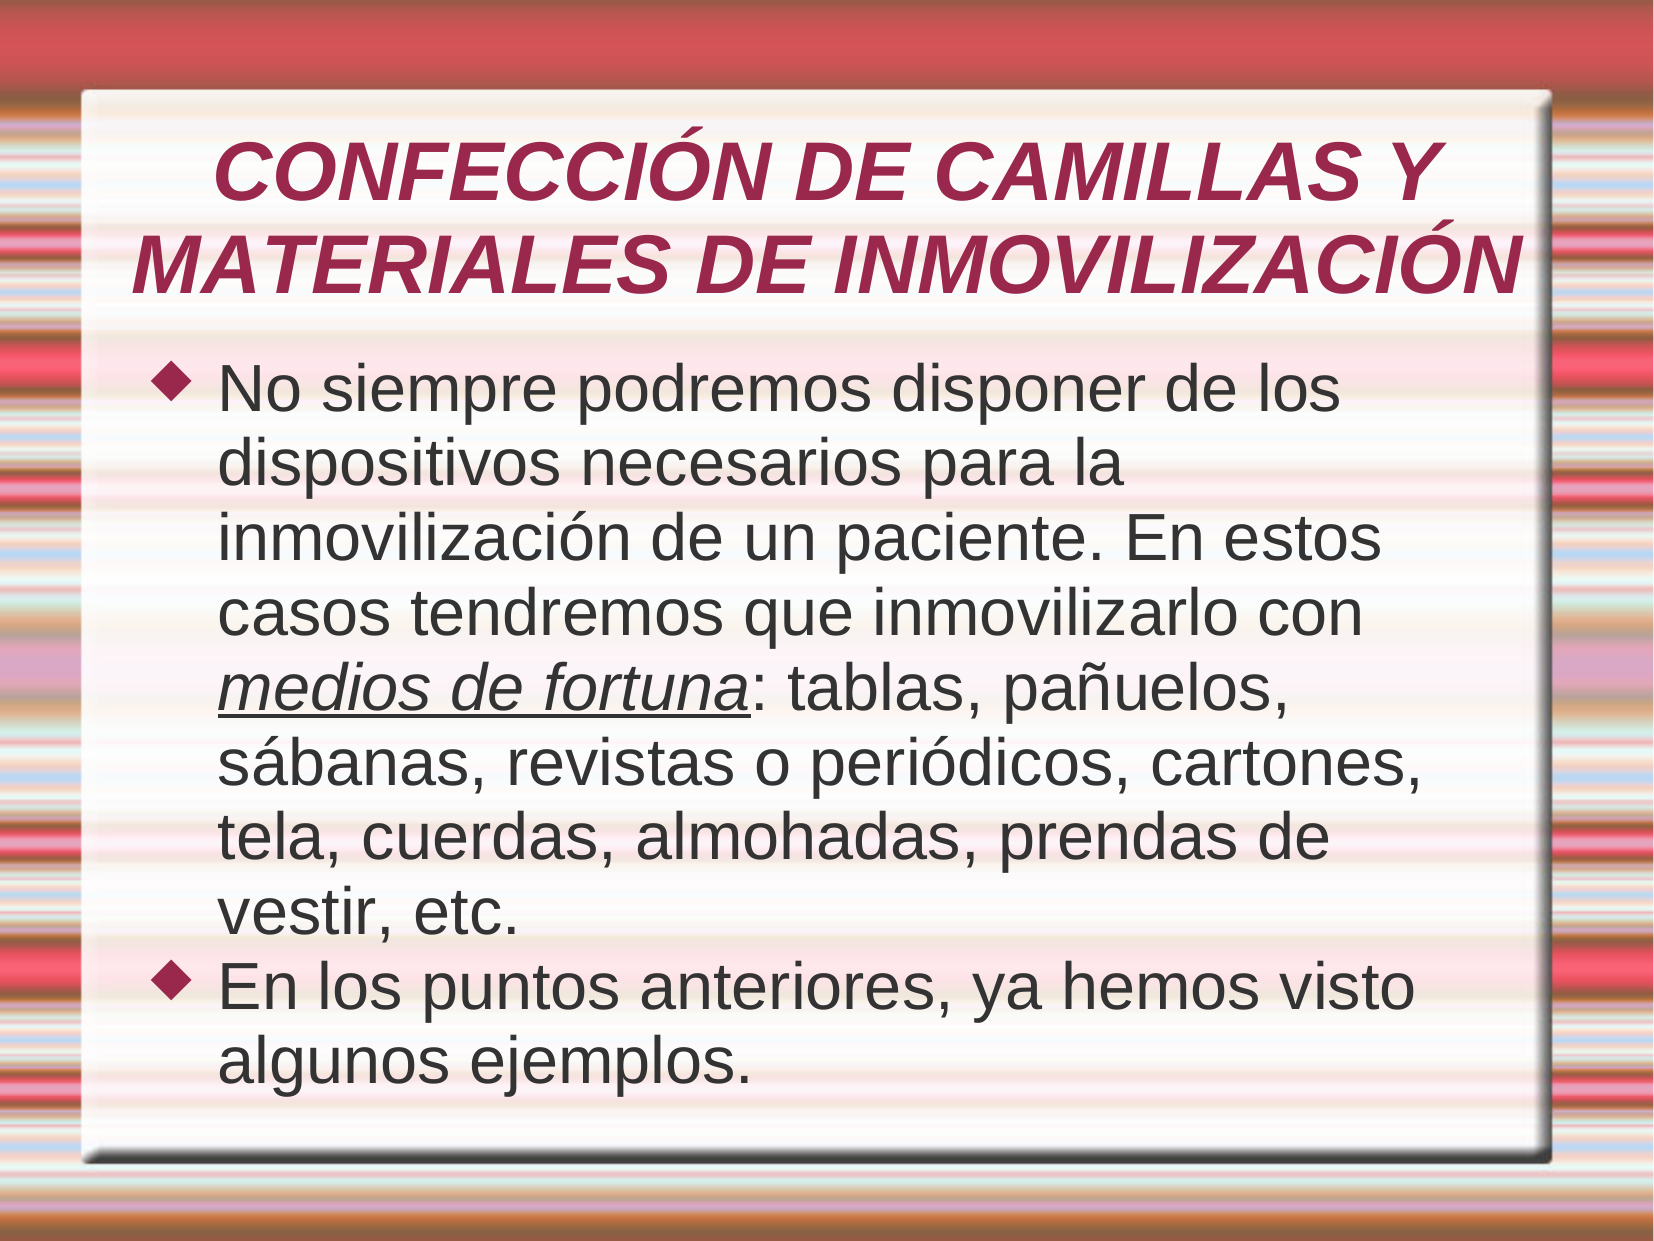

# CONFECCIÓN DE CAMILLAS Y MATERIALES DE INMOVILIZACIÓN
No siempre podremos disponer de los dispositivos necesarios para la inmovilización de un paciente. En estos casos tendremos que inmovilizarlo con medios de fortuna: tablas, pañuelos, sábanas, revistas o periódicos, cartones, tela, cuerdas, almohadas, prendas de vestir, etc.
En los puntos anteriores, ya hemos visto algunos ejemplos.